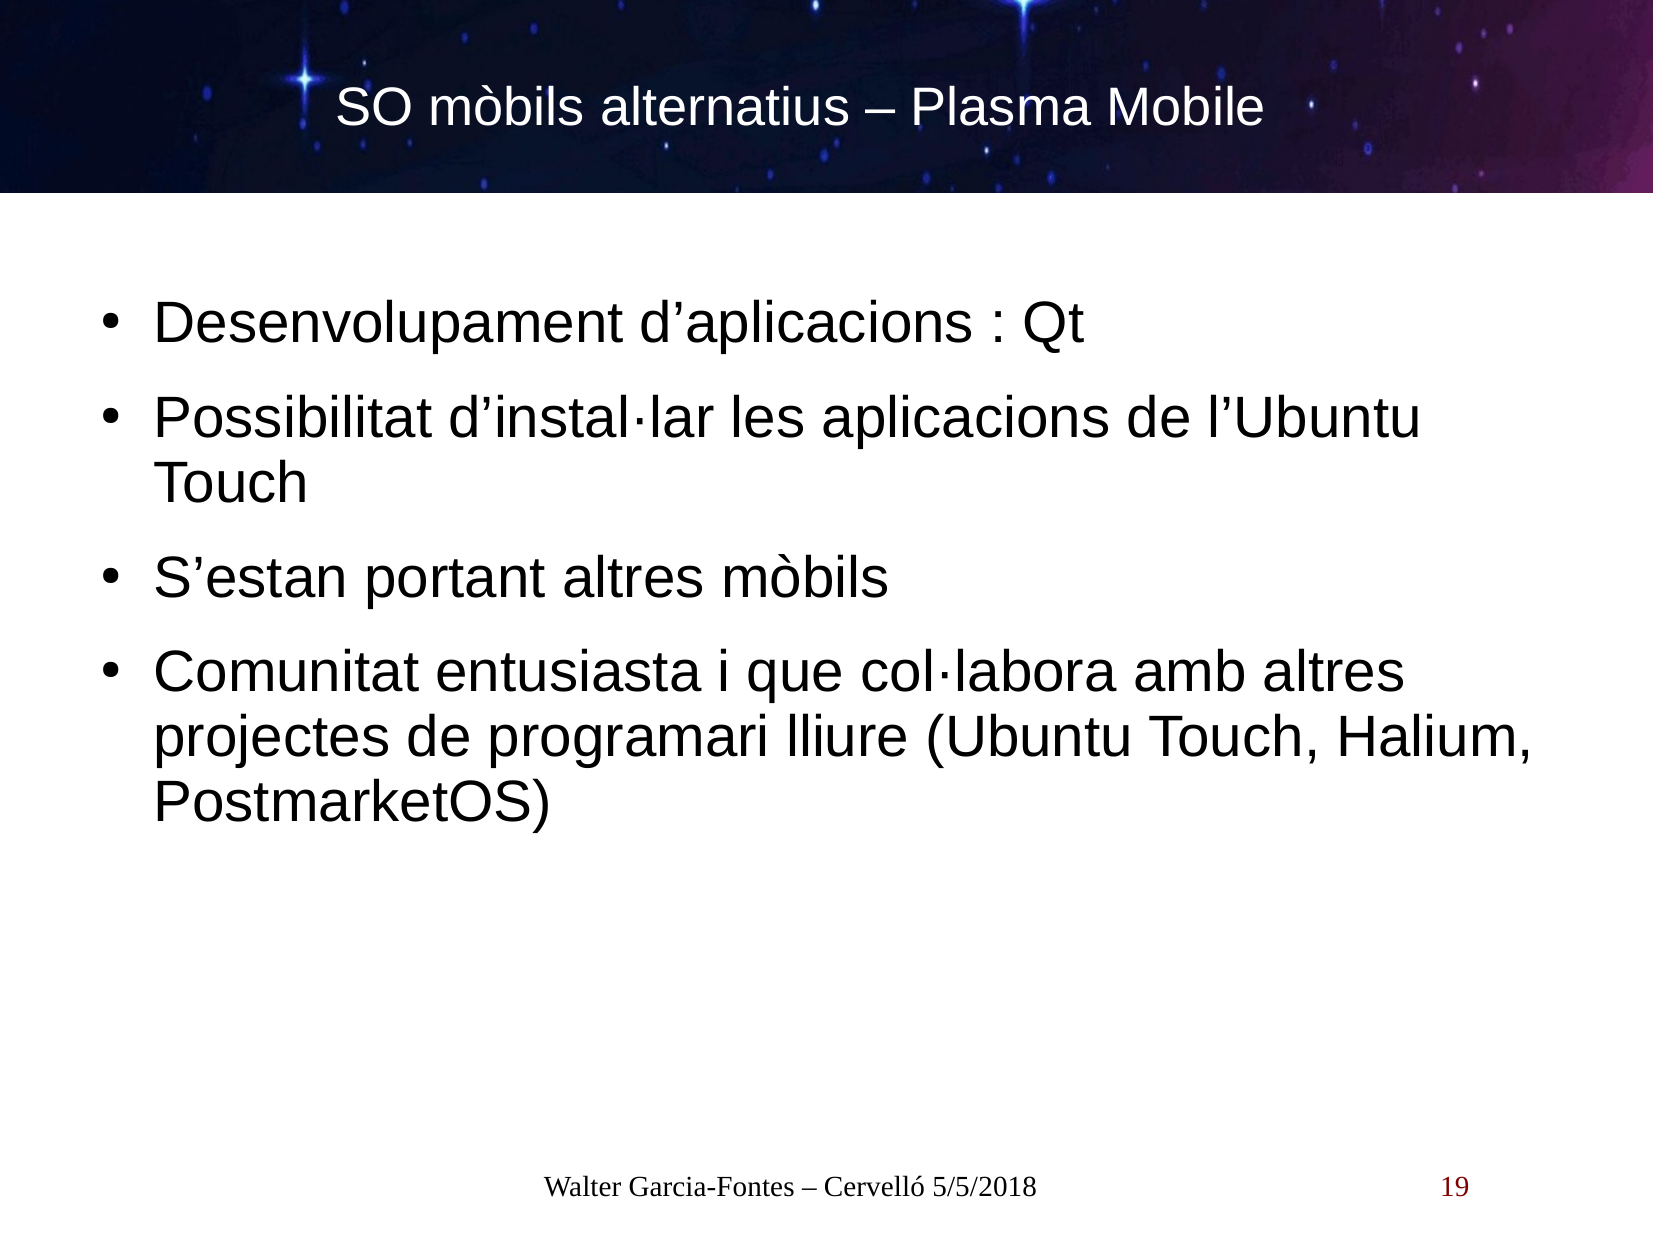

# SO mòbils alternatius – Plasma Mobile
Desenvolupament d’aplicacions : Qt
Possibilitat d’instal·lar les aplicacions de l’Ubuntu Touch
S’estan portant altres mòbils
Comunitat entusiasta i que col·labora amb altres projectes de programari lliure (Ubuntu Touch, Halium, PostmarketOS)
Walter Garcia-Fontes - Cervelló - 5/05/2018
19